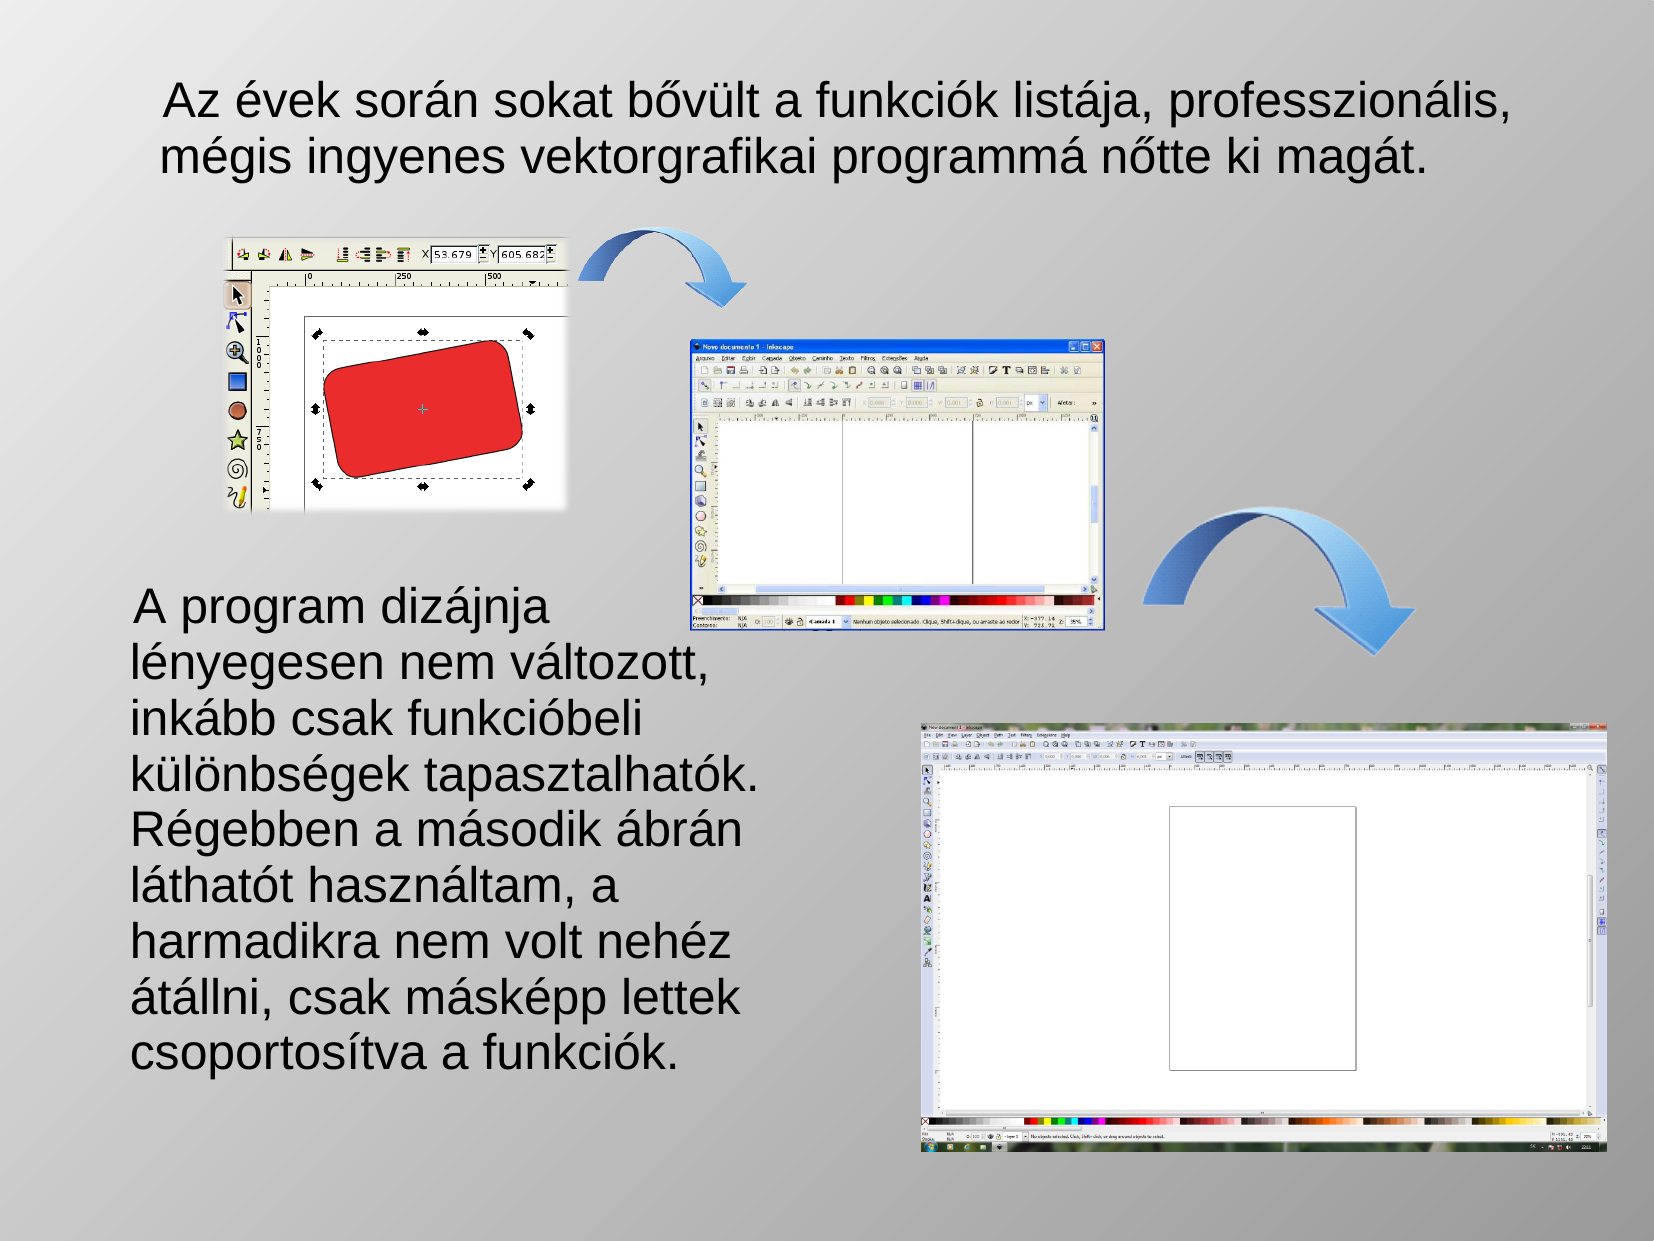

# Az évek során sokat bővült a funkciók listája, professzionális, mégis ingyenes vektorgrafikai programmá nőtte ki magát.
 A program dizájnja
lényegesen nem változott, inkább csak funkcióbeli különbségek tapasztalhatók. Régebben a második ábrán láthatót használtam, a harmadikra nem volt nehéz átállni, csak másképp lettek csoportosítva a funkciók.